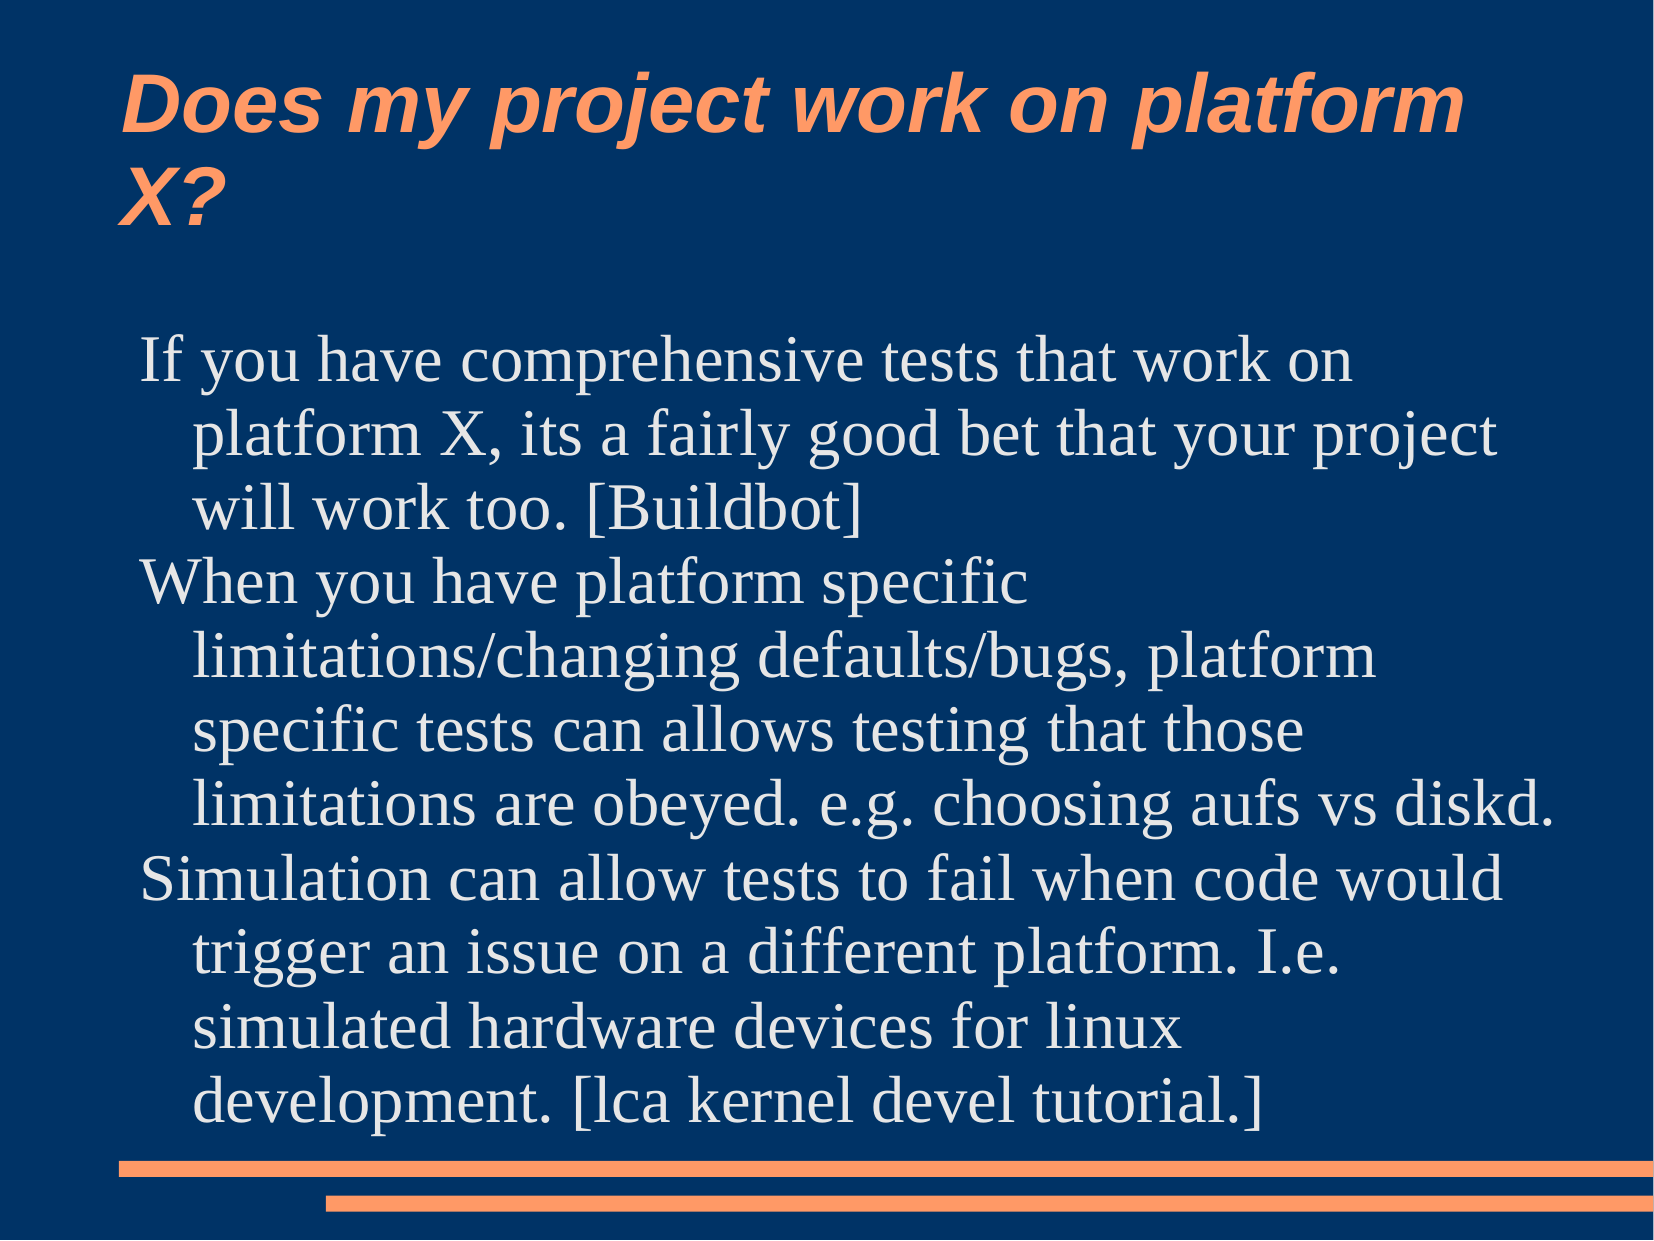

# Does my project work on platform X?
If you have comprehensive tests that work on platform X, its a fairly good bet that your project will work too. [Buildbot]
When you have platform specific limitations/changing defaults/bugs, platform specific tests can allows testing that those limitations are obeyed. e.g. choosing aufs vs diskd.
Simulation can allow tests to fail when code would trigger an issue on a different platform. I.e. simulated hardware devices for linux development. [lca kernel devel tutorial.]